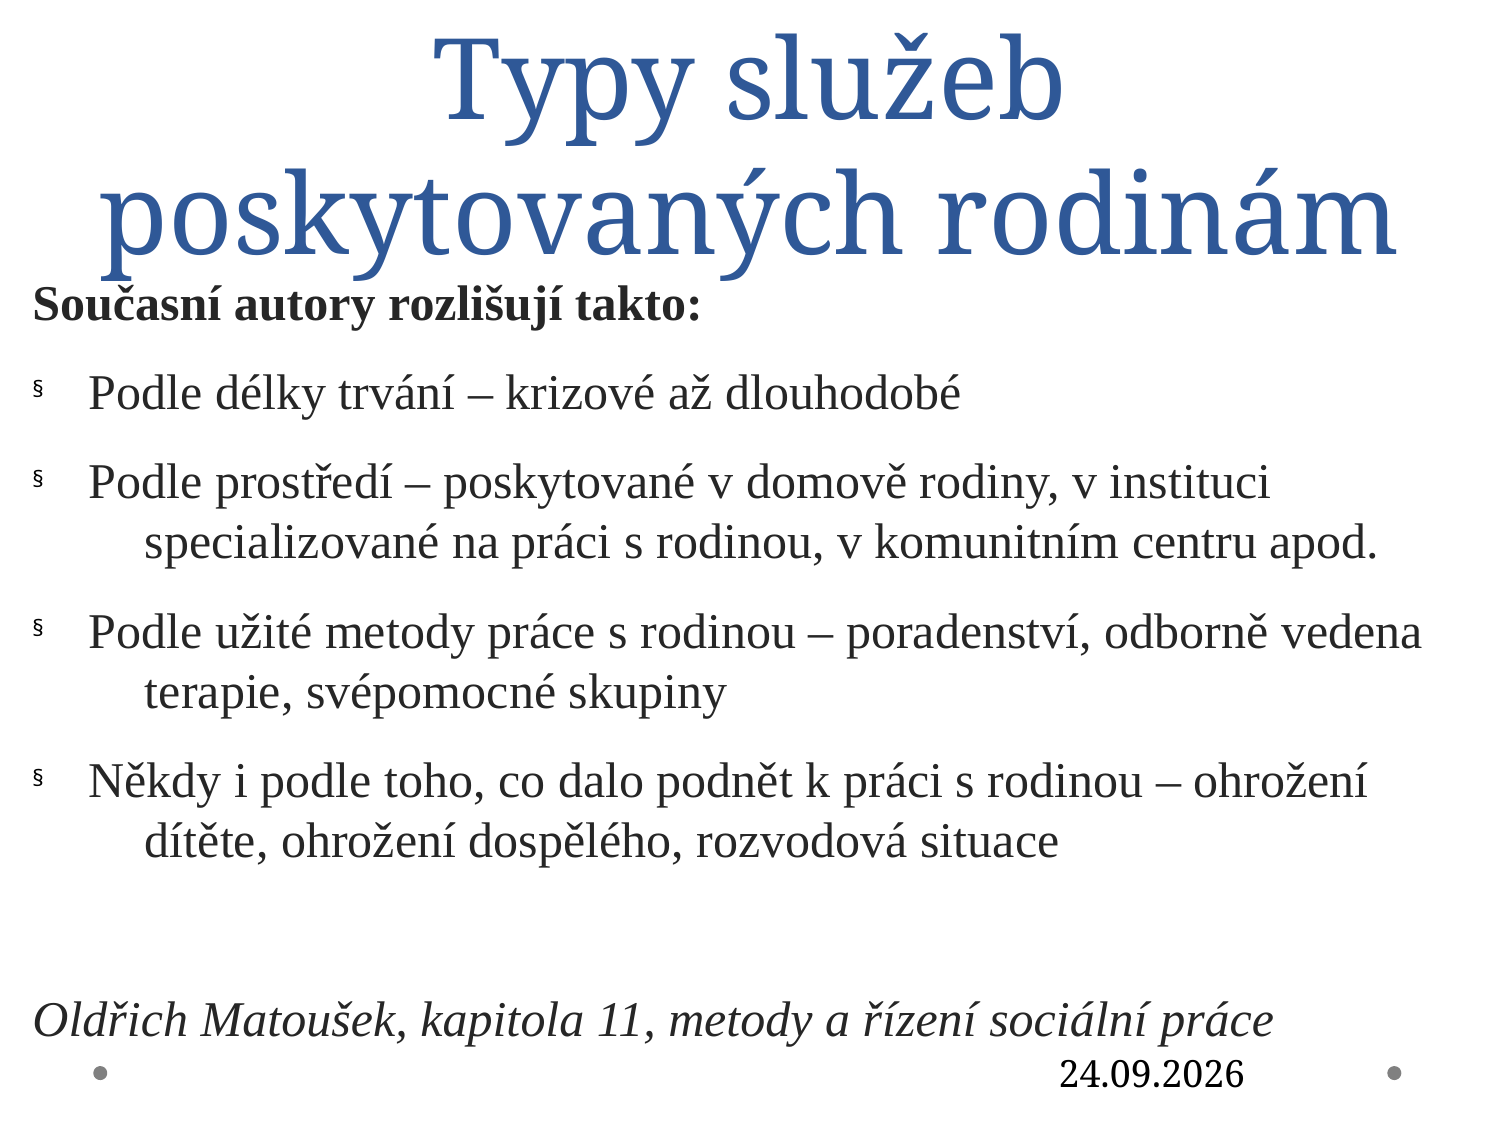

# Typy služeb poskytovaných rodinám
Současní autory rozlišují takto:
Podle délky trvání – krizové až dlouhodobé
Podle prostředí – poskytované v domově rodiny, v instituci specializované na práci s rodinou, v komunitním centru apod.
Podle užité metody práce s rodinou – poradenství, odborně vedena terapie, svépomocné skupiny
Někdy i podle toho, co dalo podnět k práci s rodinou – ohrožení dítěte, ohrožení dospělého, rozvodová situace
Oldřich Matoušek, kapitola 11, metody a řízení sociální práce